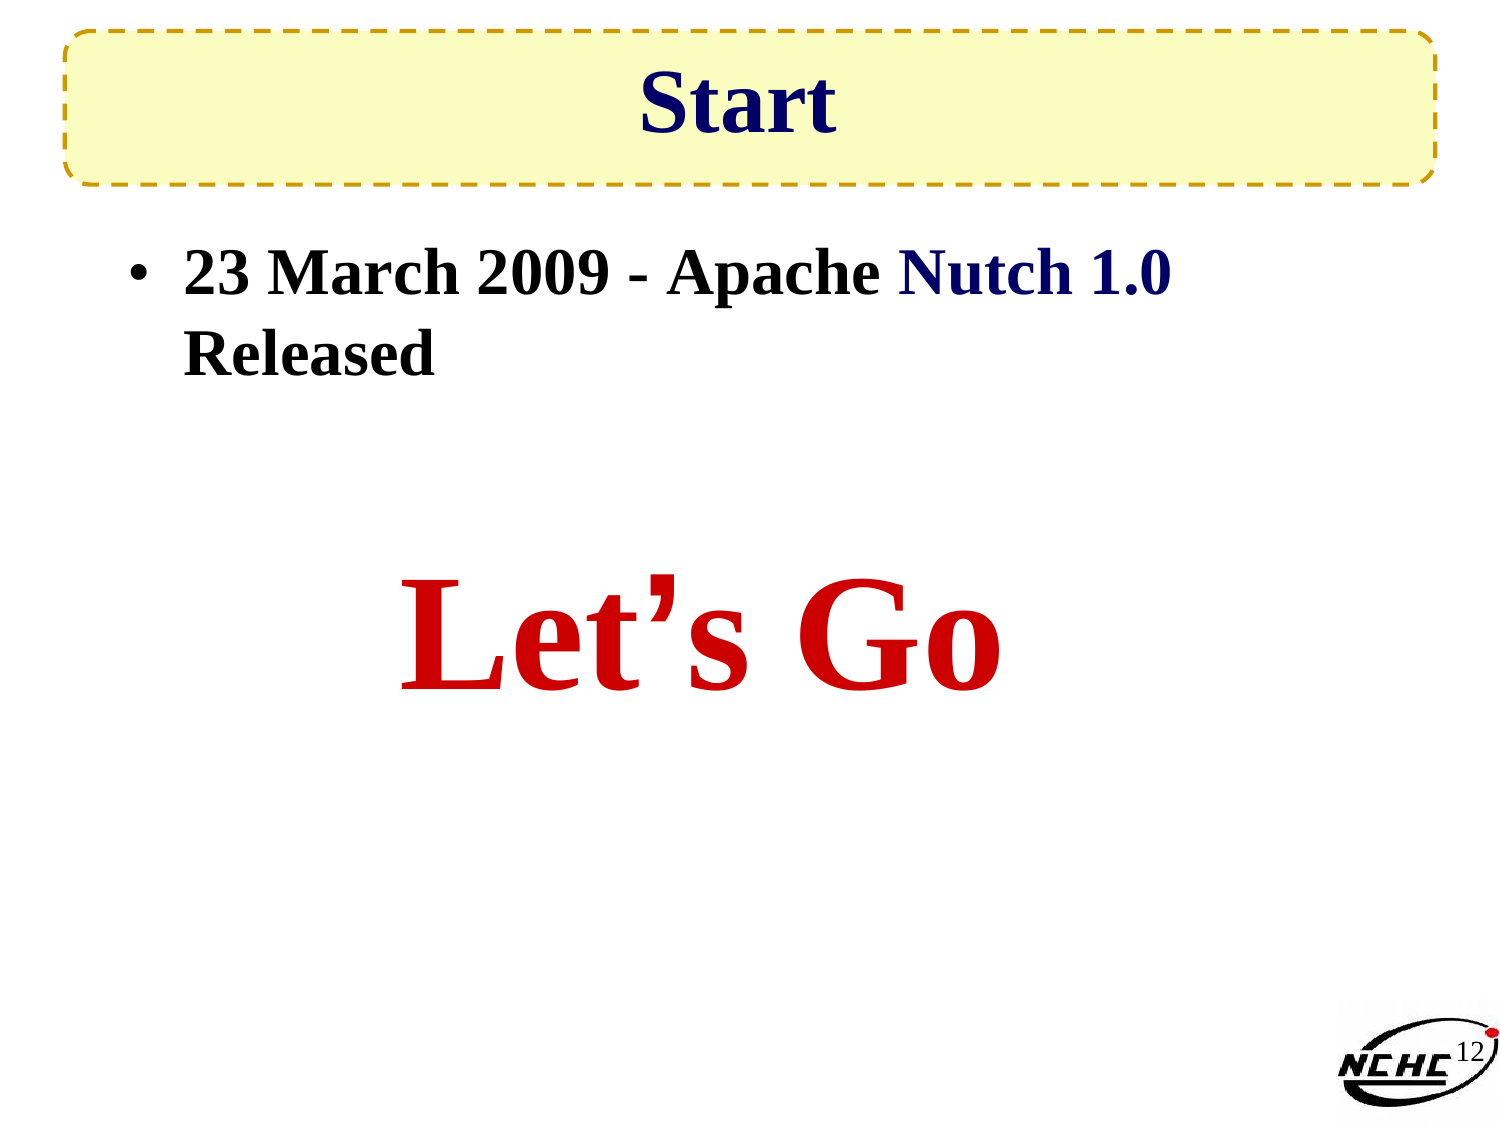

# Start
23 March 2009 - Apache Nutch 1.0 Released
Let’s Go